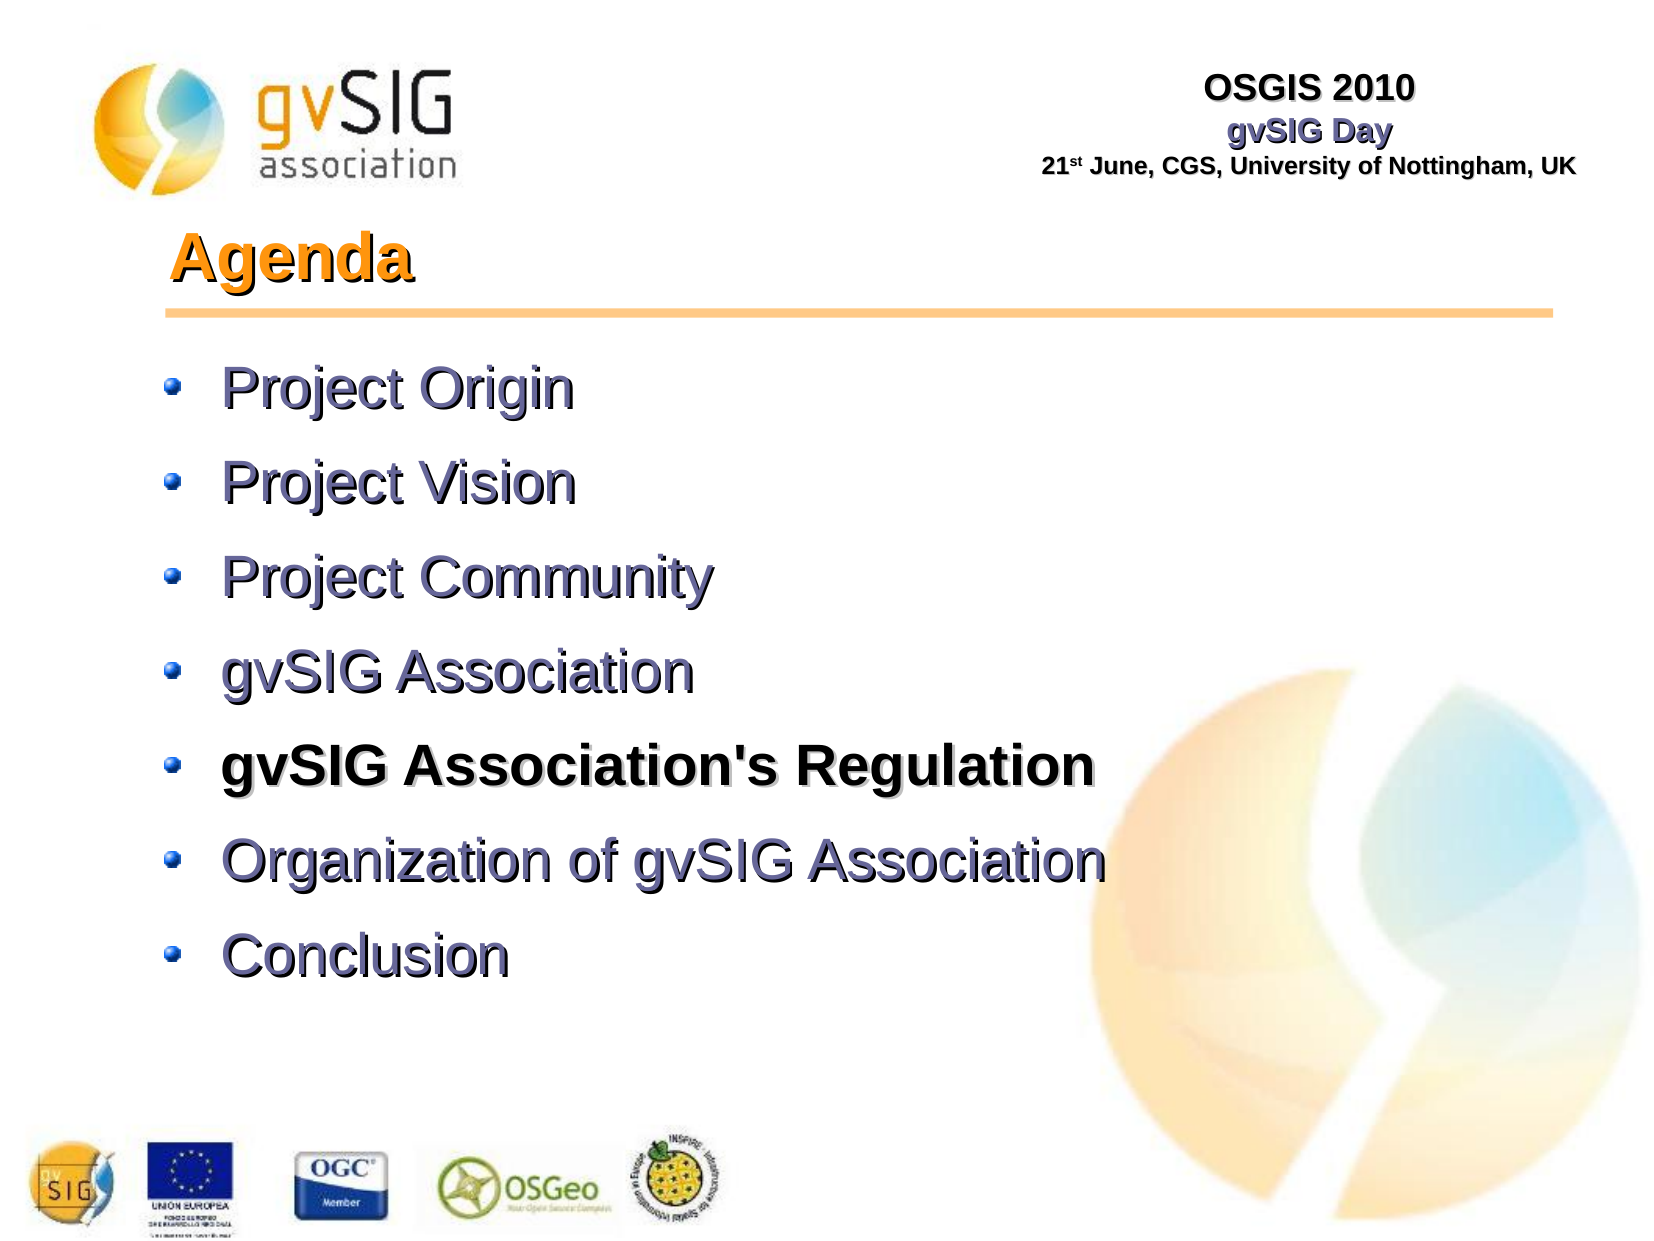

Agenda
# Project Origin
Project Vision
Project Community
gvSIG Association
gvSIG Association's Regulation
Organization of gvSIG Association
Conclusion